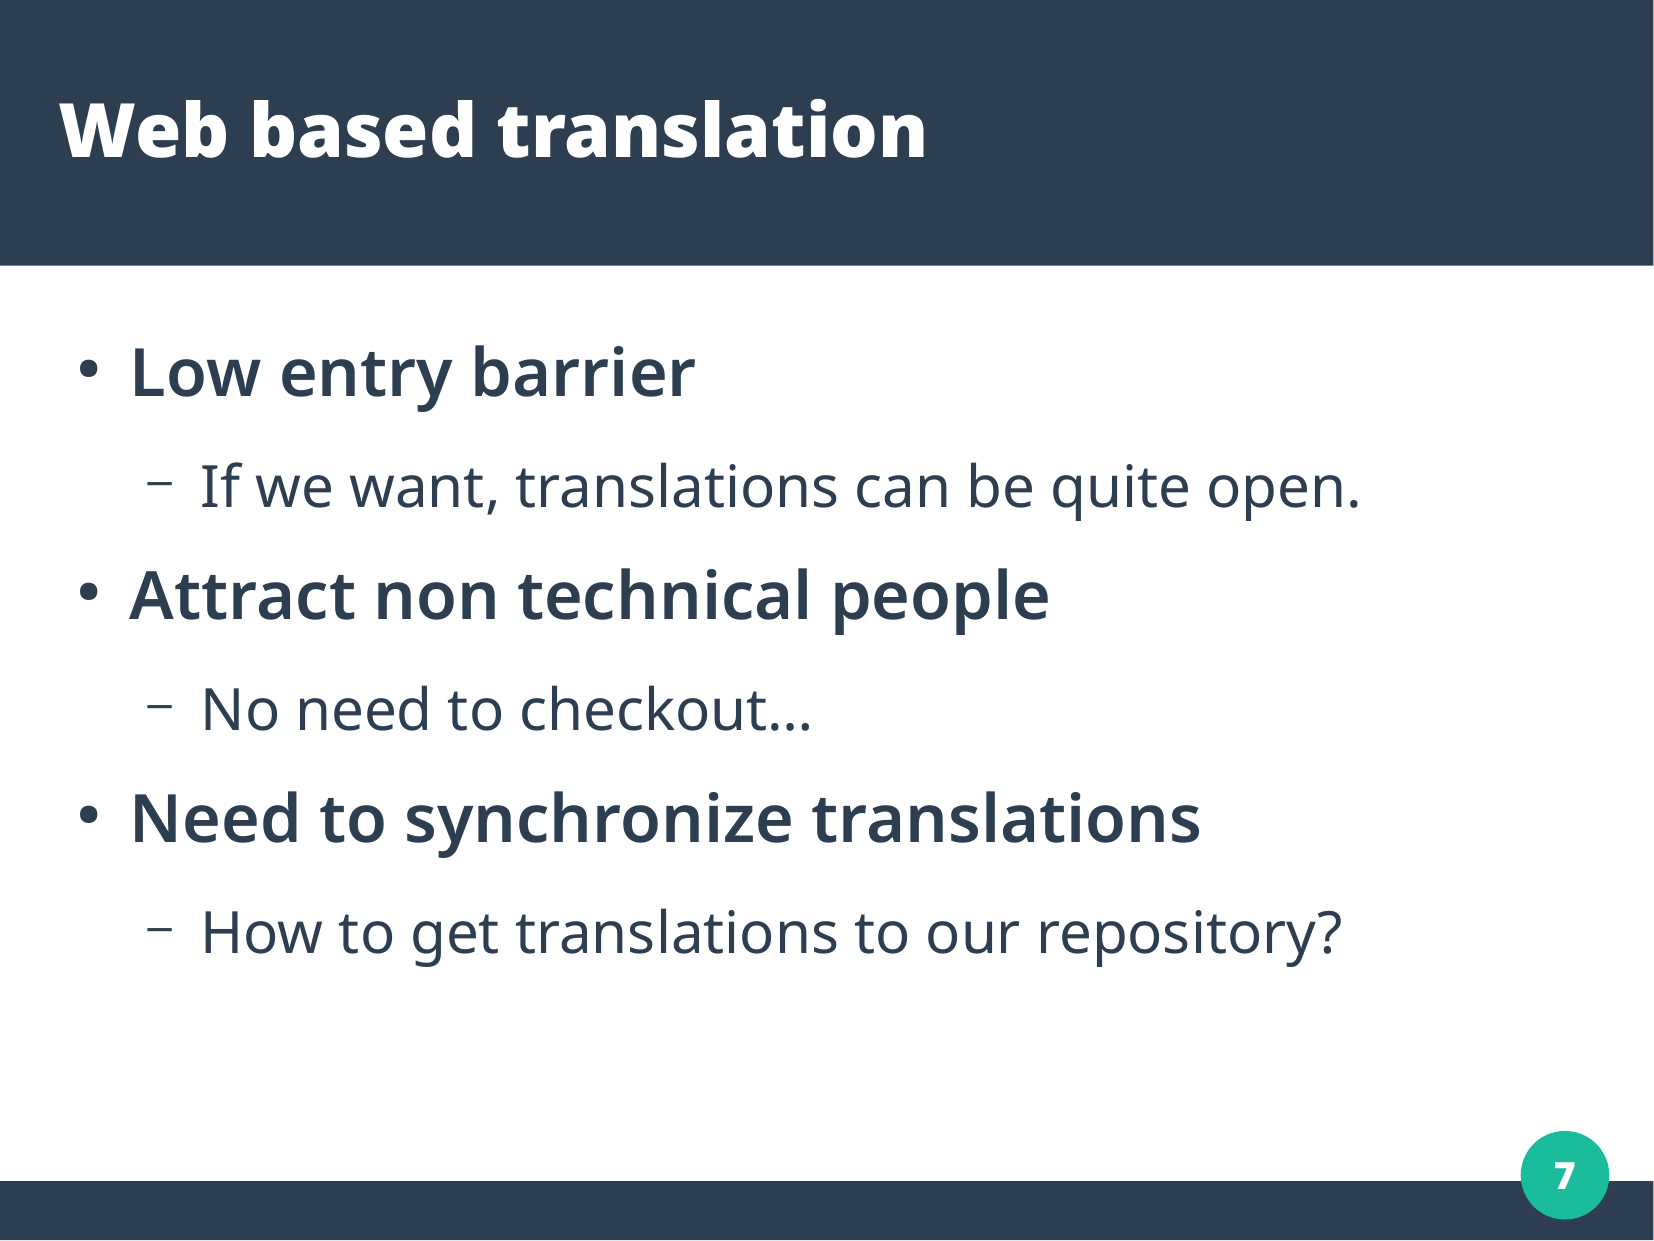

# Web based translation
Low entry barrier
If we want, translations can be quite open.
Attract non technical people
No need to checkout…
Need to synchronize translations
How to get translations to our repository?
7